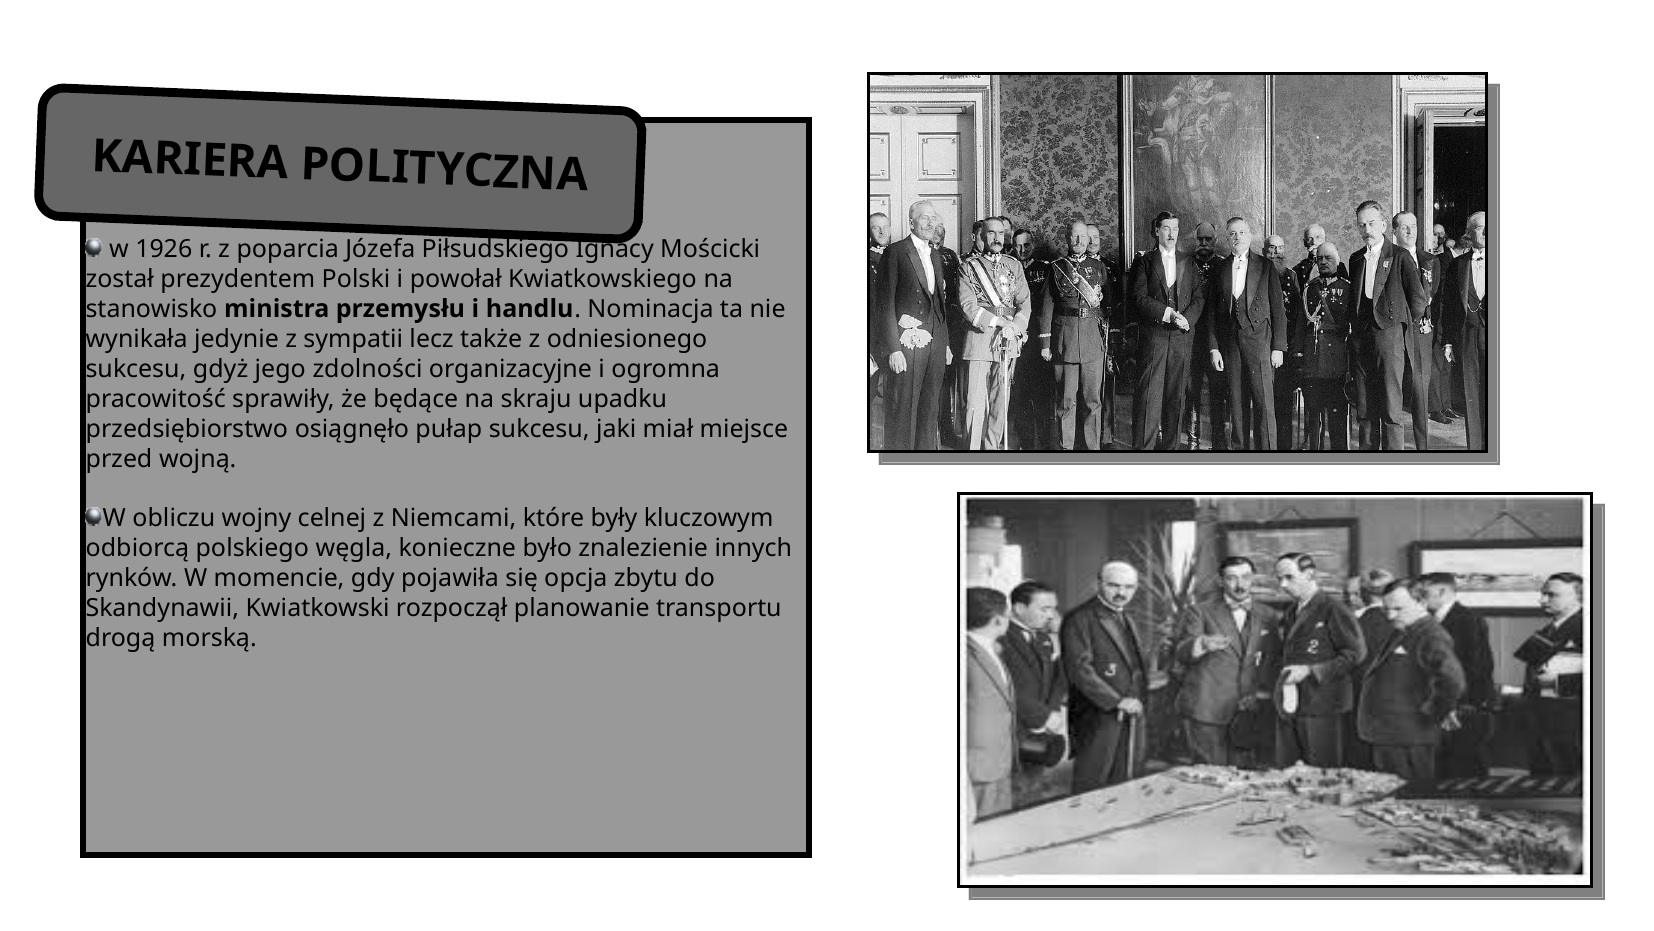

Kariera polityczna
# w 1926 r. z poparcia Józefa Piłsudskiego Ignacy Mościcki został prezydentem Polski i powołał Kwiatkowskiego na stanowisko ministra przemysłu i handlu. Nominacja ta nie wynikała jedynie z sympatii lecz także z odniesionego sukcesu, gdyż jego zdolności organizacyjne i ogromna pracowitość sprawiły, że będące na skraju upadku przedsiębiorstwo osiągnęło pułap sukcesu, jaki miał miejsce przed wojną.
W obliczu wojny celnej z Niemcami, które były kluczowym odbiorcą polskiego węgla, konieczne było znalezienie innych rynków. W momencie, gdy pojawiła się opcja zbytu do Skandynawii, Kwiatkowski rozpoczął planowanie transportu drogą morską.